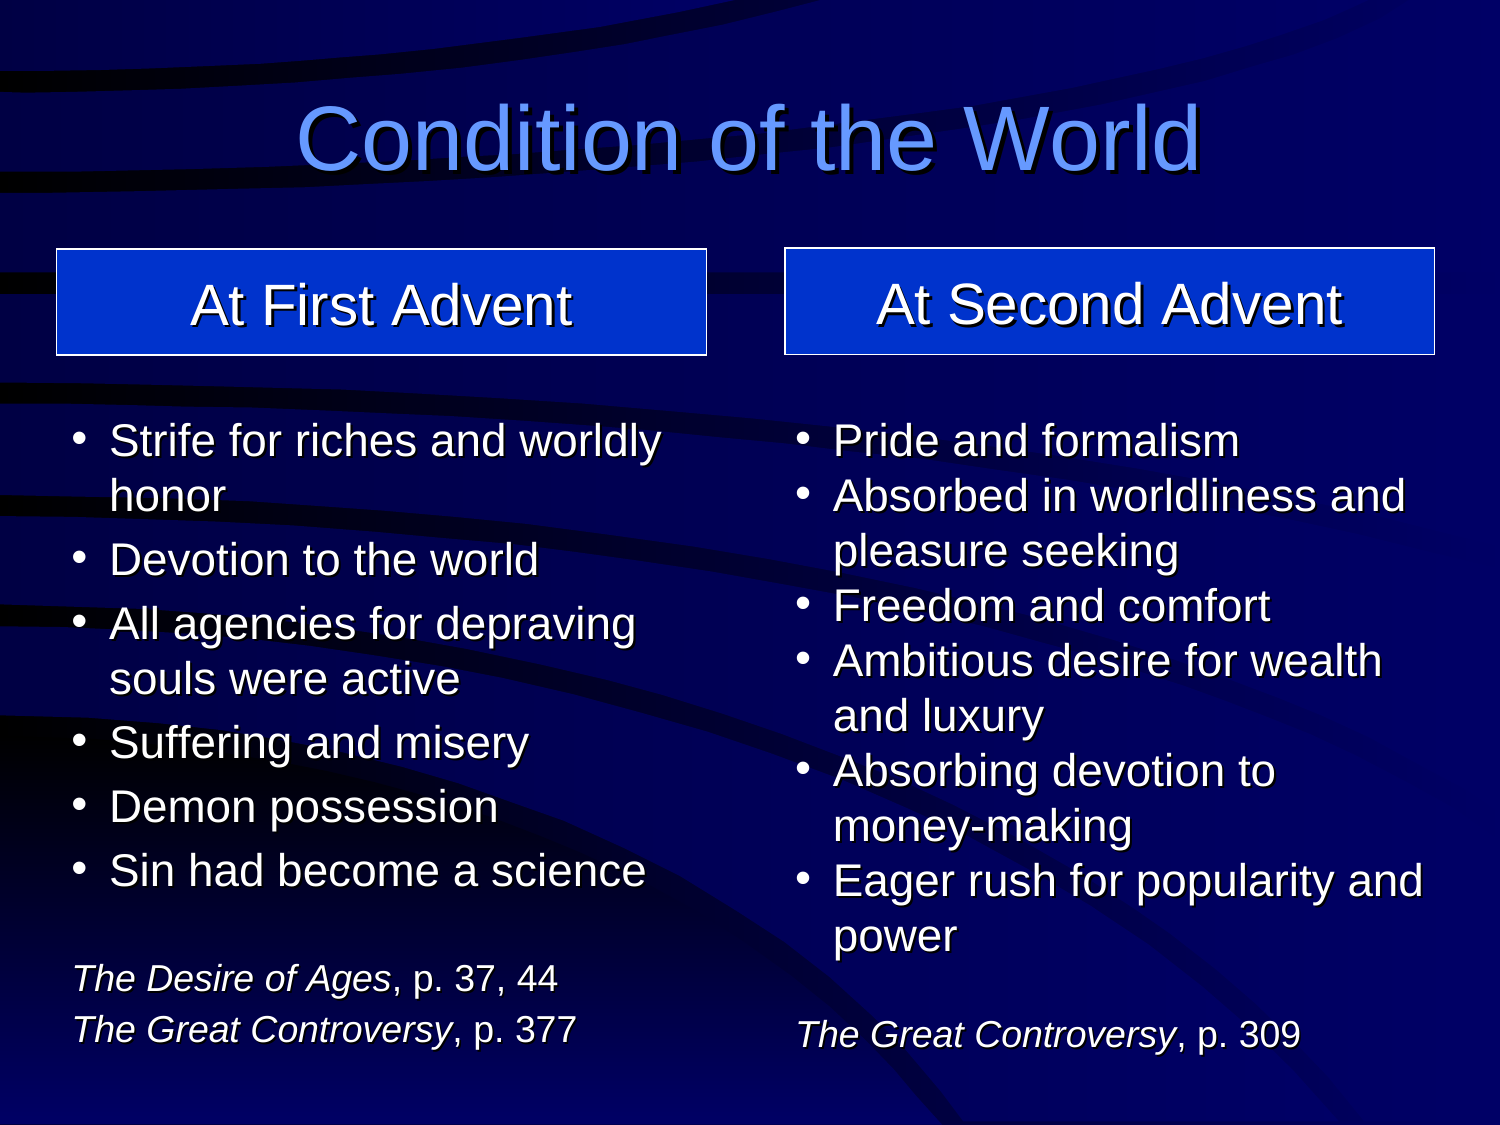

# Condition of the World
At Second Advent
At First Advent
Strife for riches and worldly honor
Devotion to the world
All agencies for depraving souls were active
Suffering and misery
Demon possession
Sin had become a science
The Desire of Ages, p. 37, 44
The Great Controversy, p. 377
Pride and formalism
Absorbed in worldliness and pleasure seeking
Freedom and comfort
Ambitious desire for wealth and luxury
Absorbing devotion to money-making
Eager rush for popularity and power
The Great Controversy, p. 309